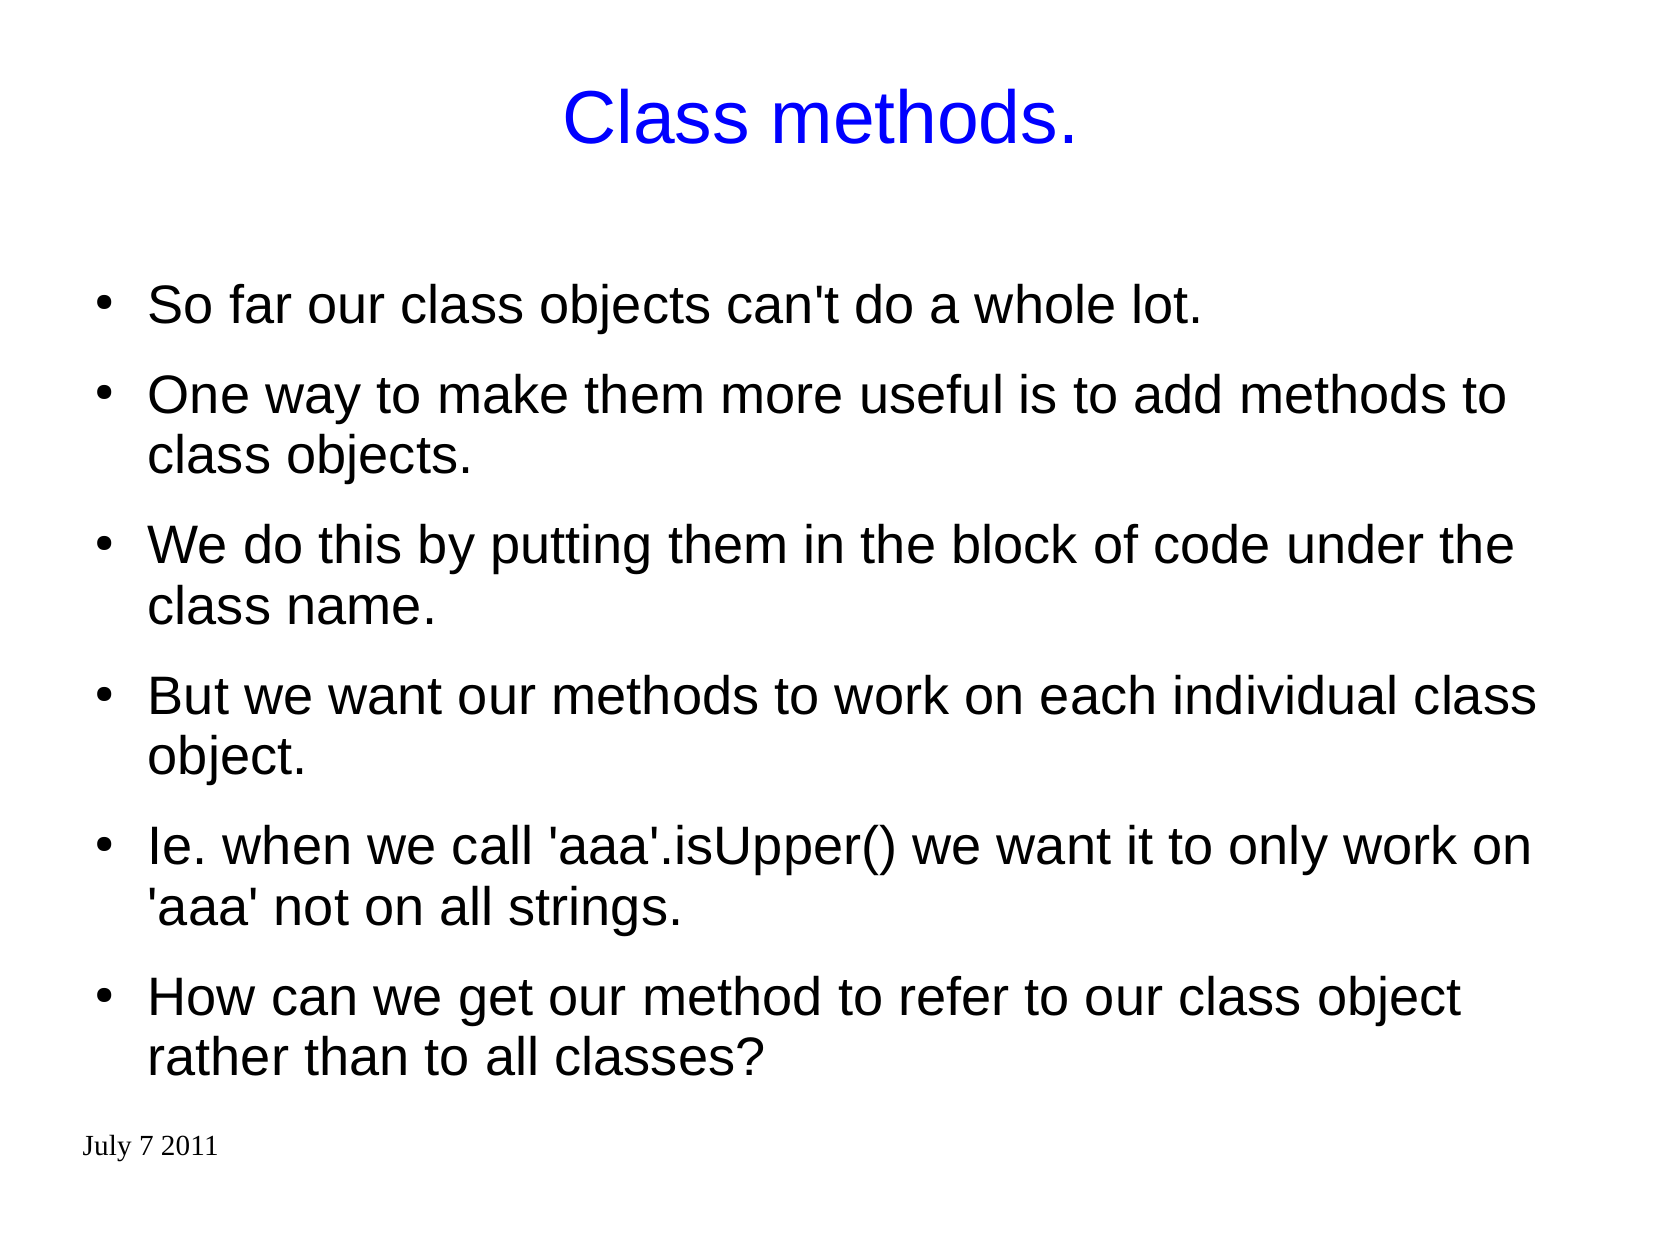

# Class methods.
So far our class objects can't do a whole lot.
One way to make them more useful is to add methods to class objects.
We do this by putting them in the block of code under the class name.
But we want our methods to work on each individual class object.
Ie. when we call 'aaa'.isUpper() we want it to only work on 'aaa' not on all strings.
How can we get our method to refer to our class object rather than to all classes?
July 7 2011